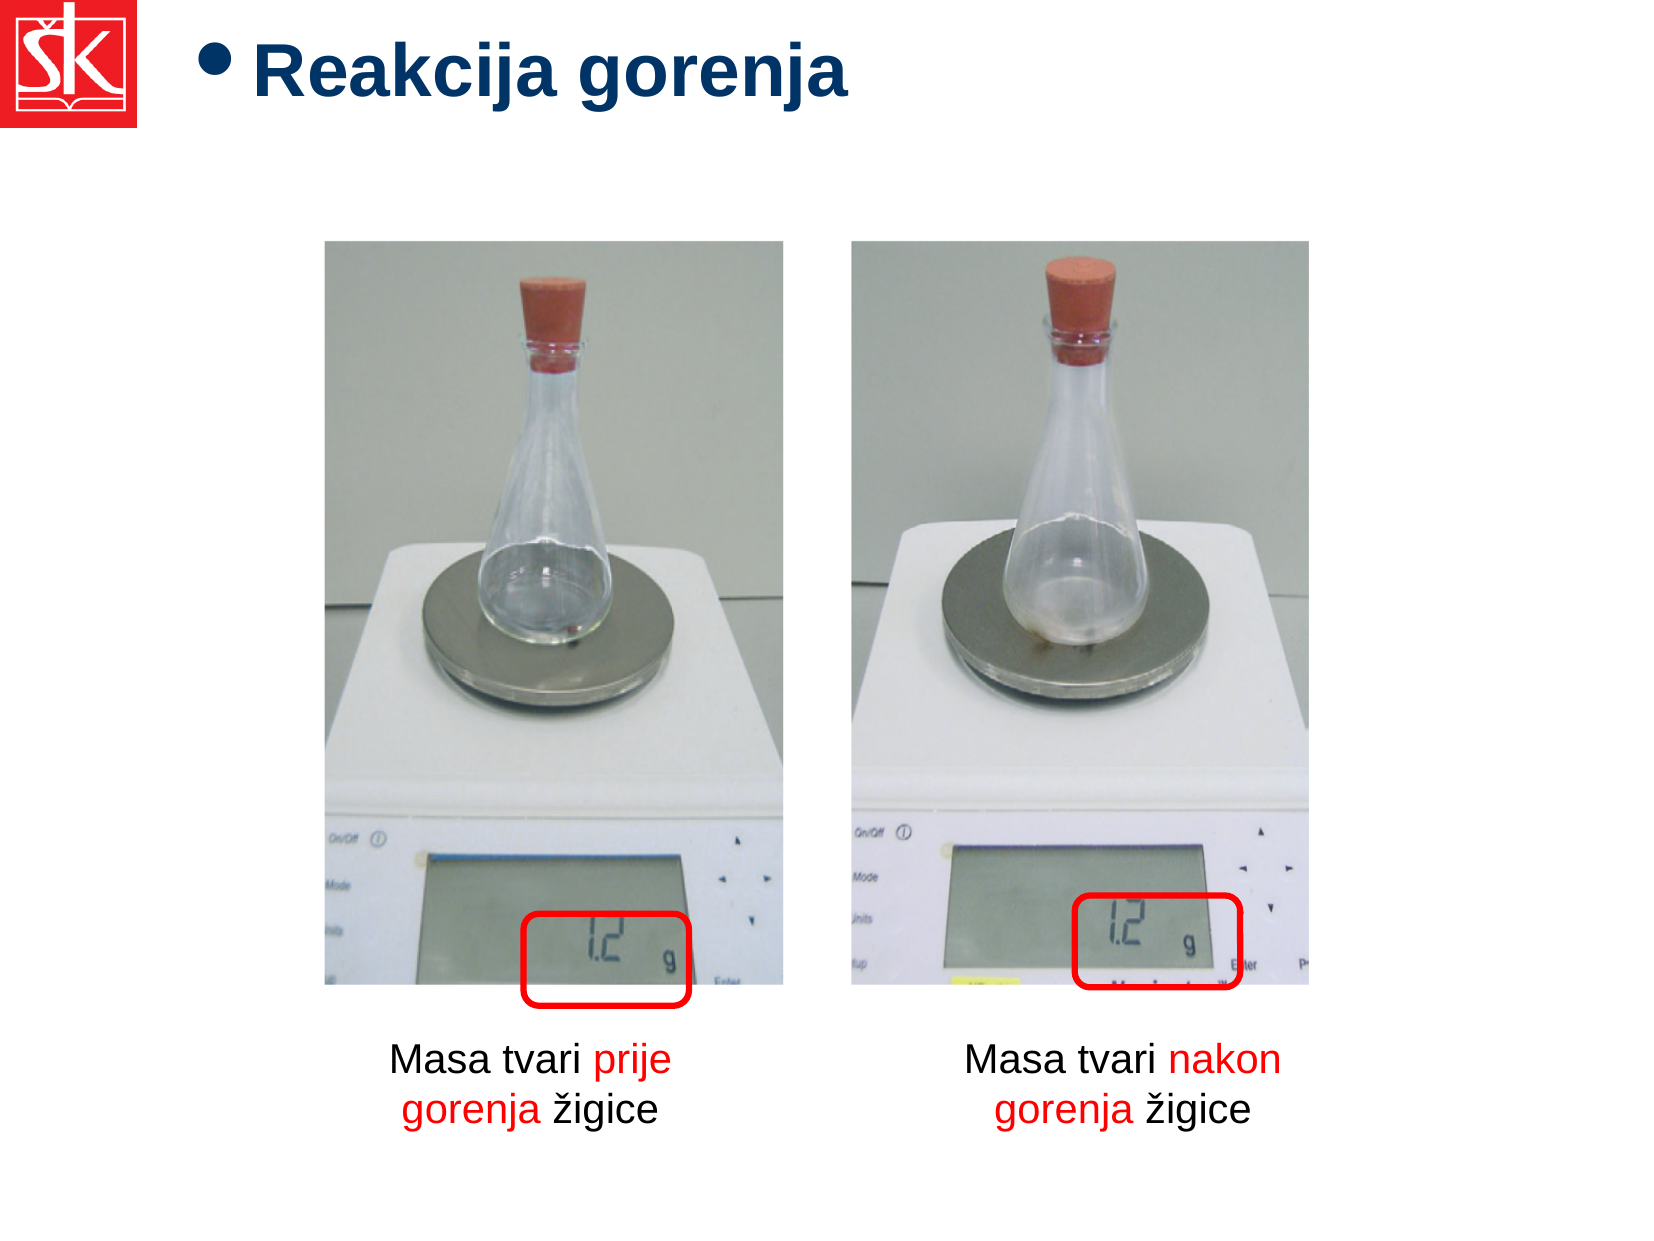

Reakcija gorenja
Masa tvari prije gorenja žigice
Masa tvari nakon gorenja žigice